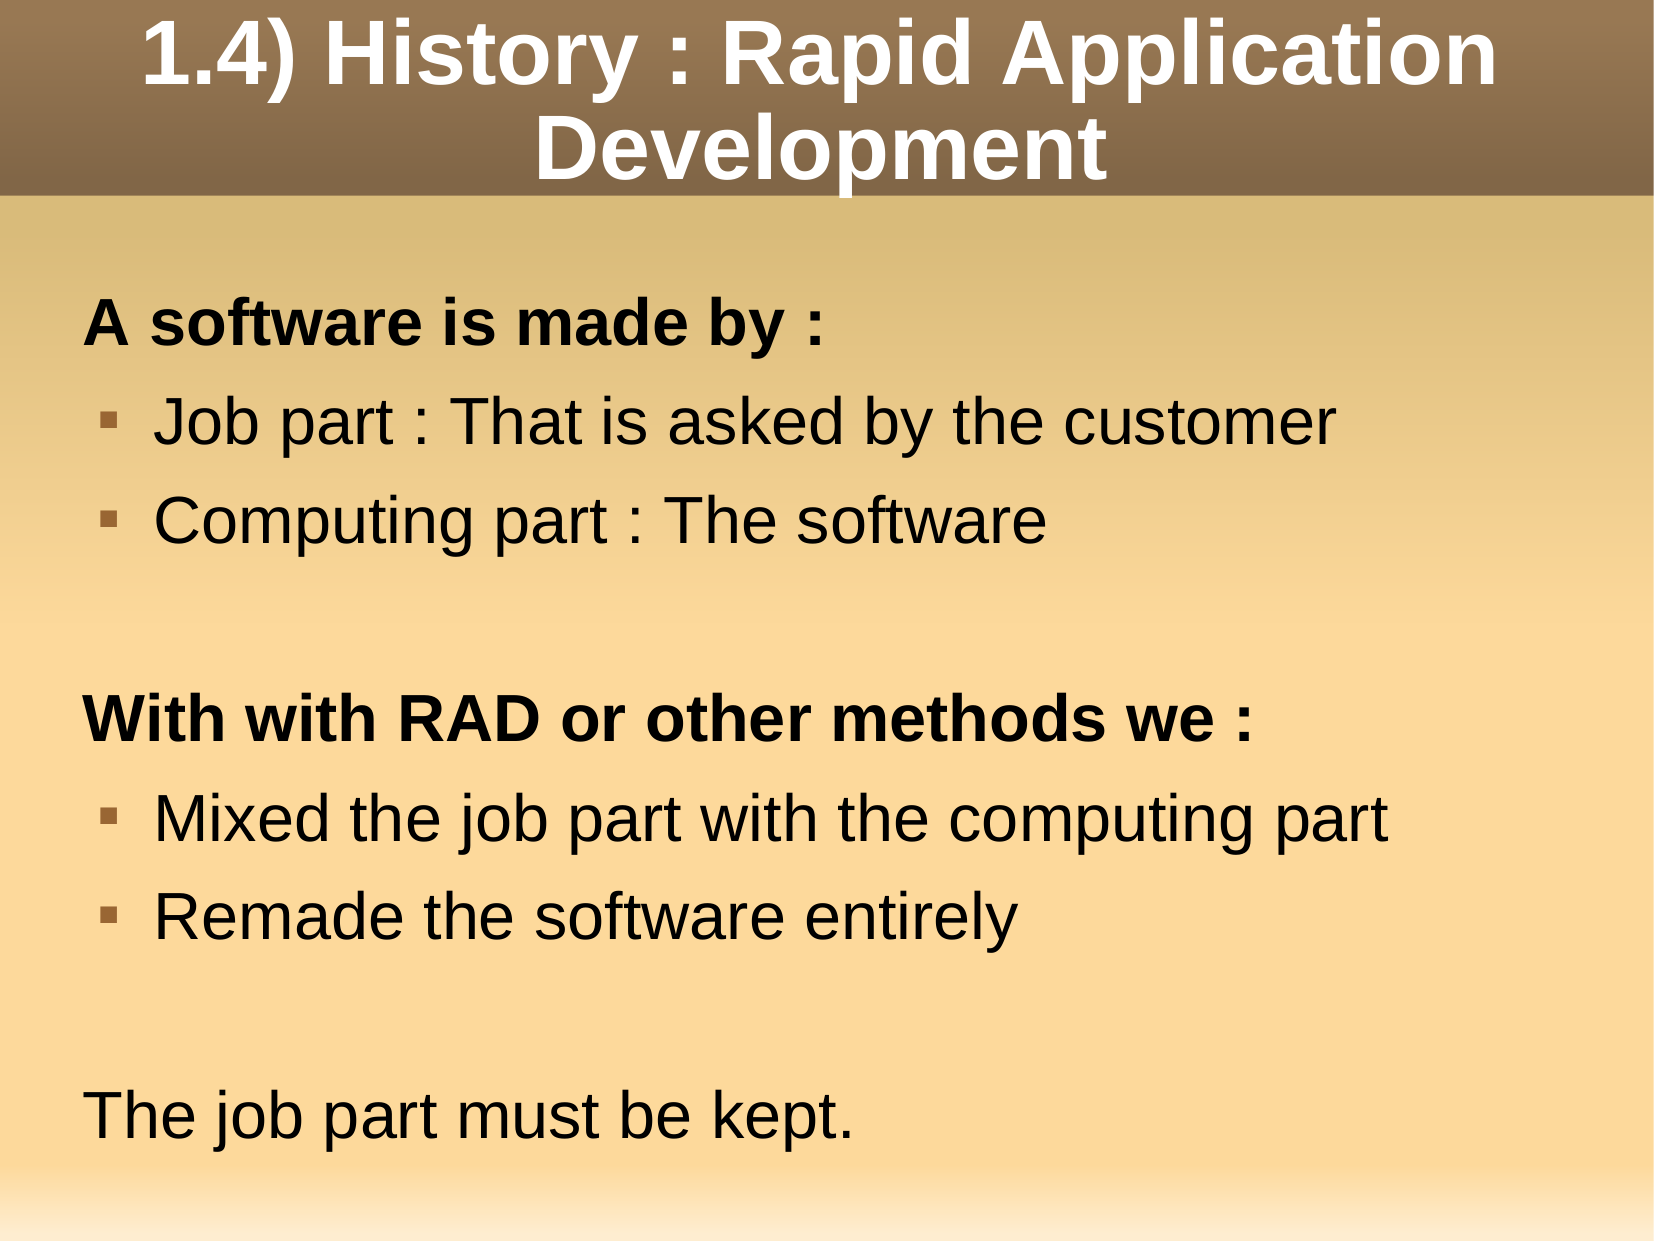

# 1.4) History : Rapid Application Development
A software is made by :
Job part : That is asked by the customer
Computing part : The software
With with RAD or other methods we :
Mixed the job part with the computing part
Remade the software entirely
The job part must be kept.